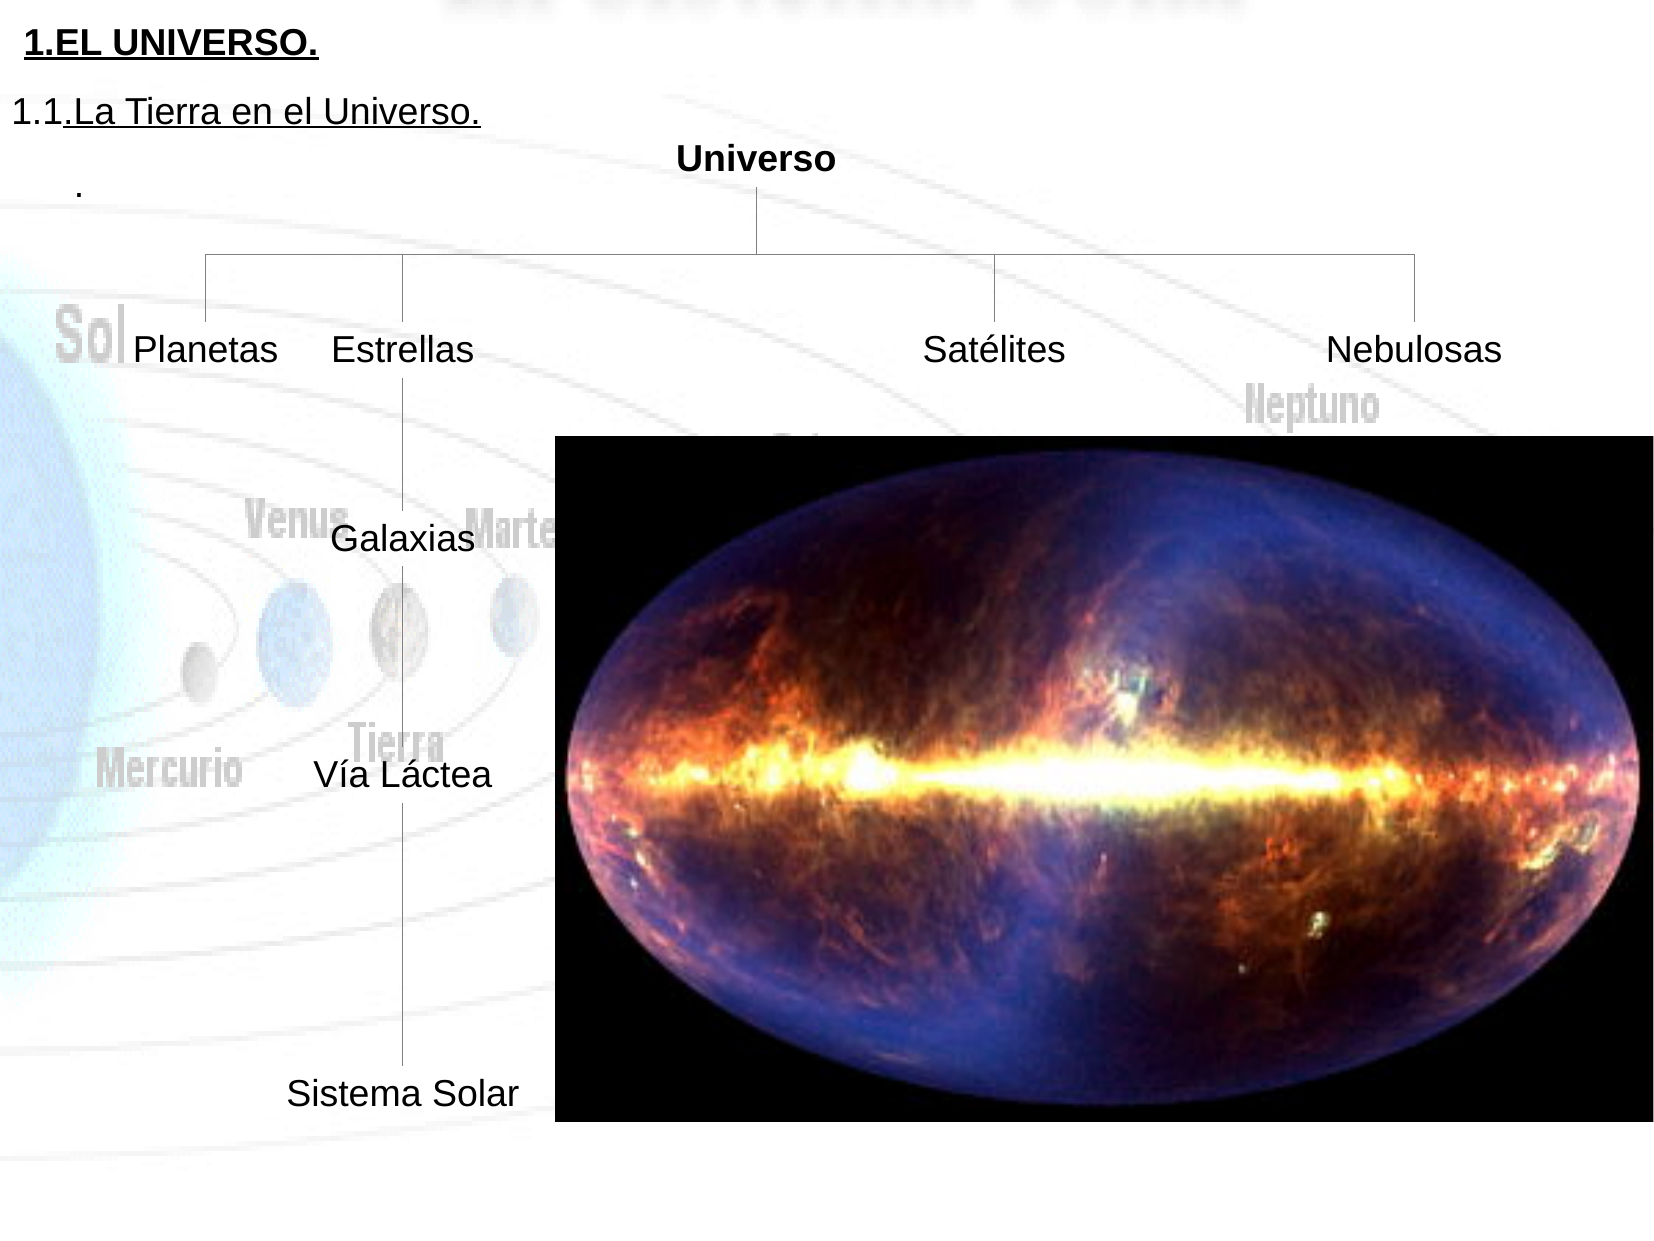

1.EL UNIVERSO.
1.1.La Tierra en el Universo.
Universo
.
Planetas
Estrellas
Satélites
Nebulosas
Galaxias
Vía Láctea
Sistema Solar